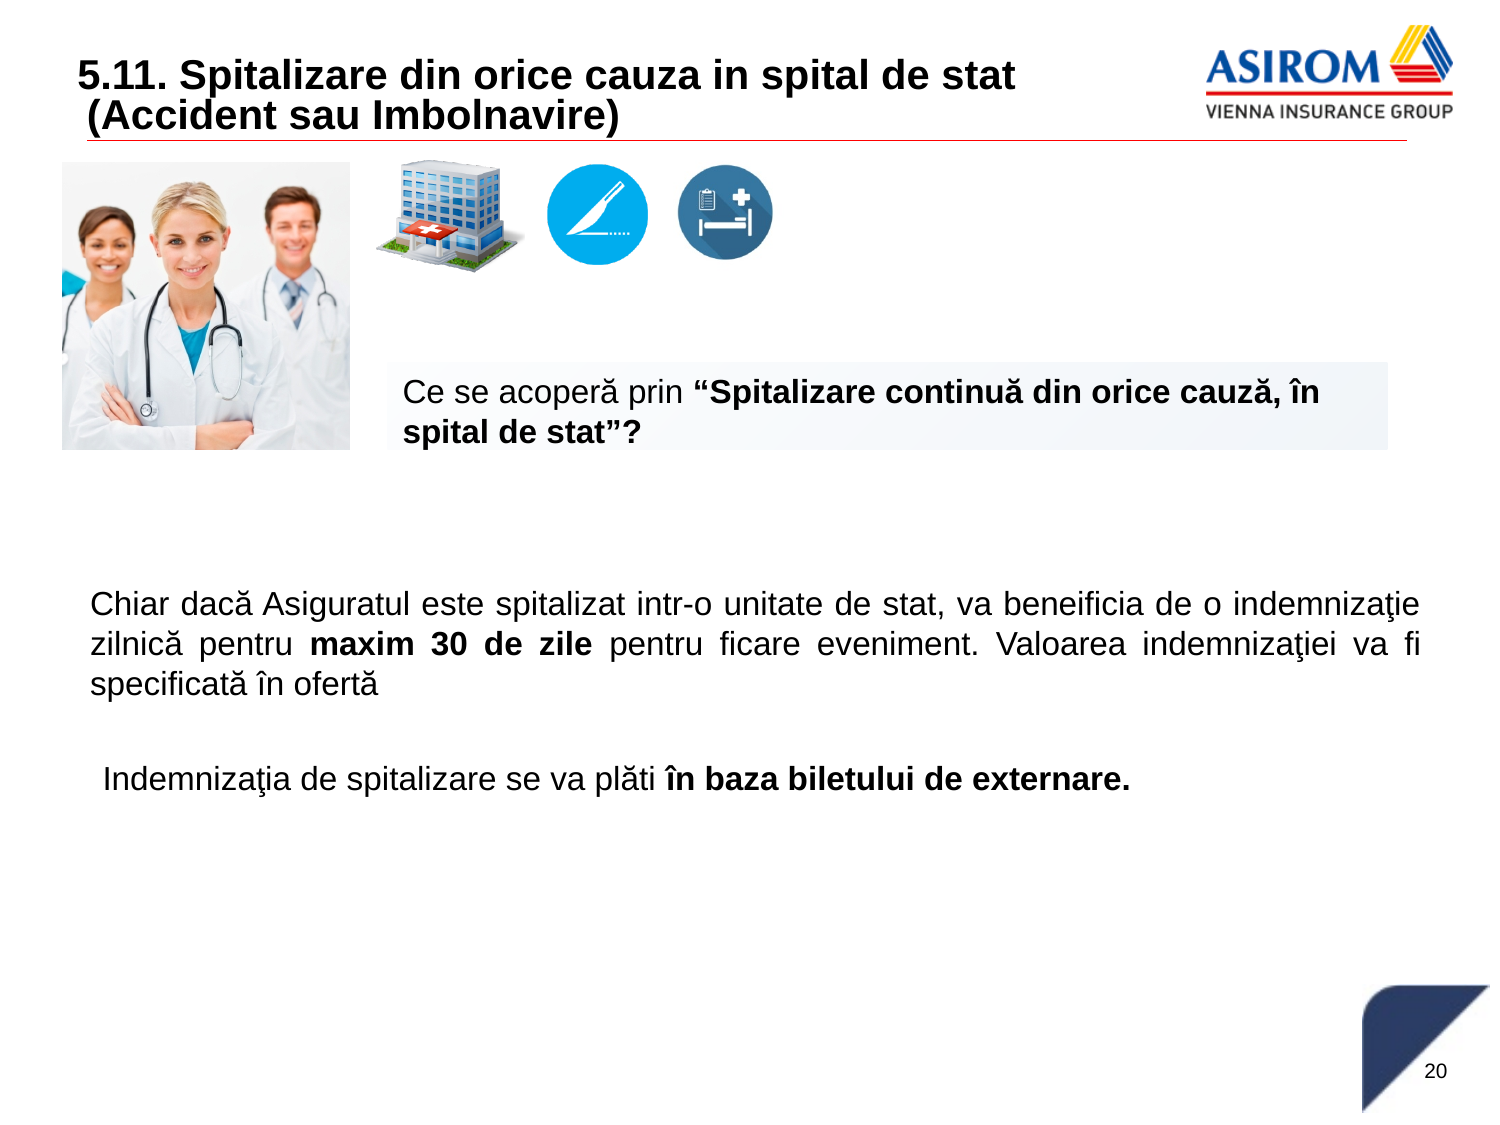

5.11. Spitalizare din orice cauza in spital de stat (Accident sau Imbolnavire)
Ce se acoperă prin “Spitalizare continuă din orice cauză, în spital de stat”?
Chiar dacă Asiguratul este spitalizat intr-o unitate de stat, va beneificia de o indemnizaţie zilnică pentru maxim 30 de zile pentru ficare eveniment. Valoarea indemnizaţiei va fi specificată în ofertă
Indemnizaţia de spitalizare se va plăti în baza biletului de externare.